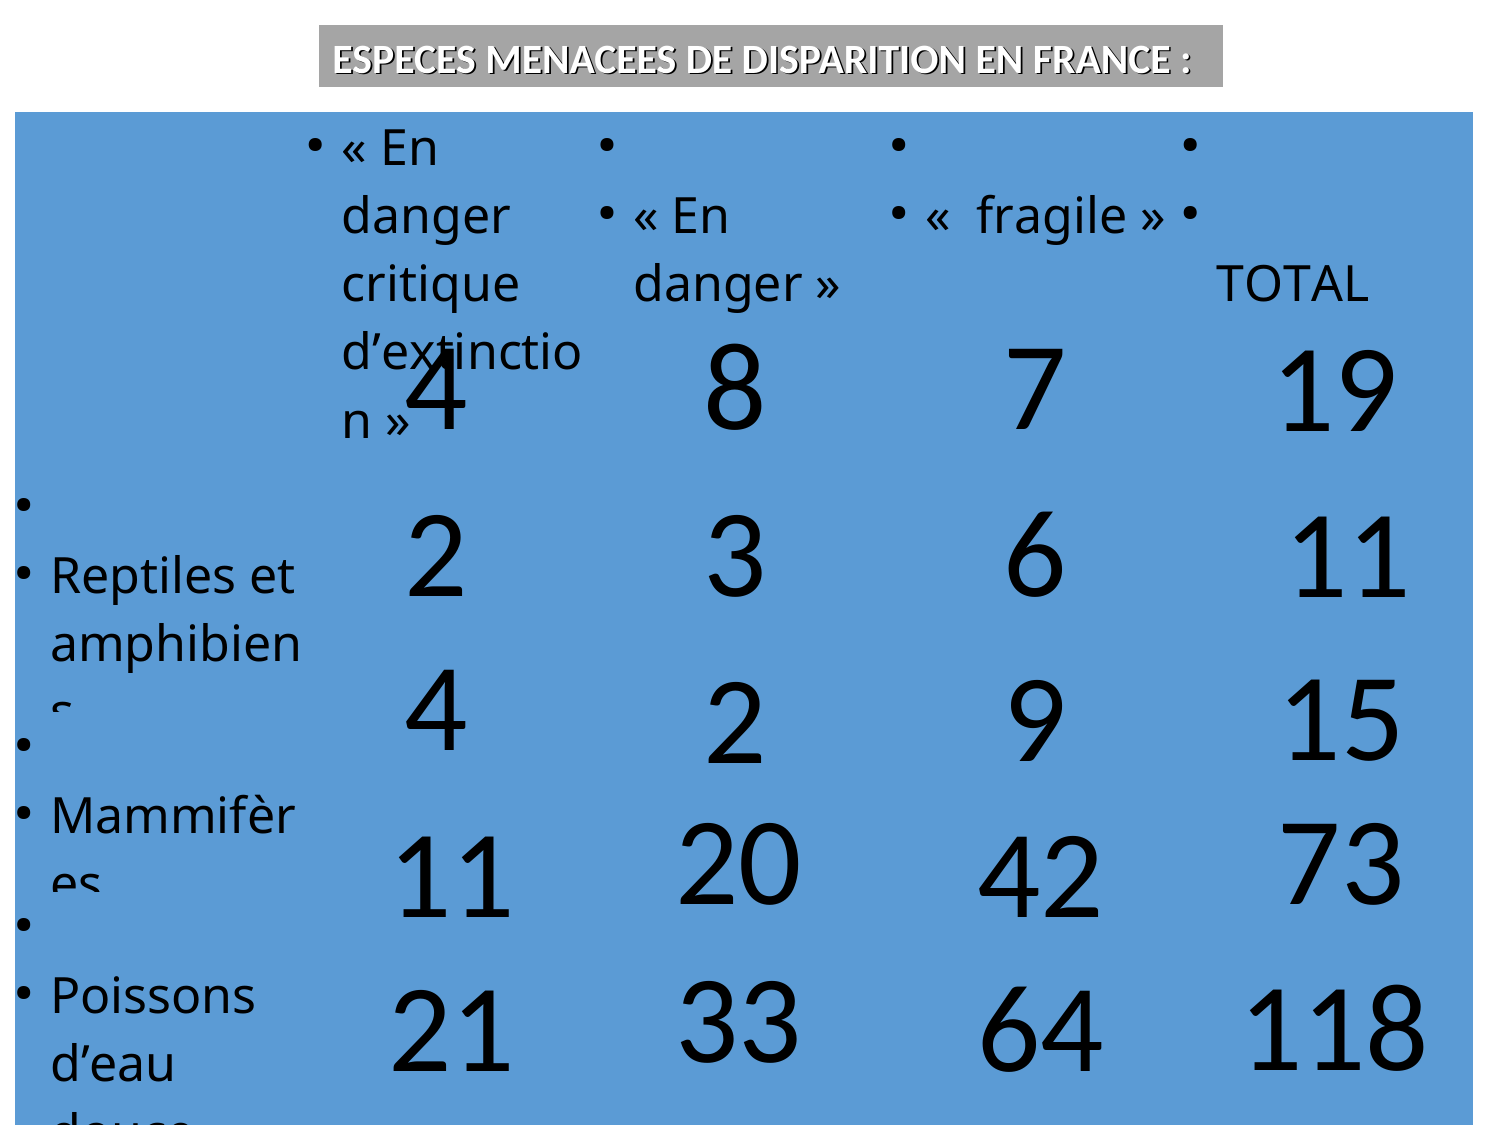

ESPECES MENACEES DE DISPARITION EN FRANCE :
| | « En danger critique d’extinction » | « En danger » | «  fragile » | TOTAL |
| --- | --- | --- | --- | --- |
| Reptiles et amphibiens | | | | |
| Mammifères | | | | |
| Poissons d’eau douce | | | | |
| oiseaux | | | | |
| TOTAL | | | | |
4
7
8
19
2
3
6
11
4
15
9
2
20
73
11
42
33
118
21
64
ReCreatisse.com